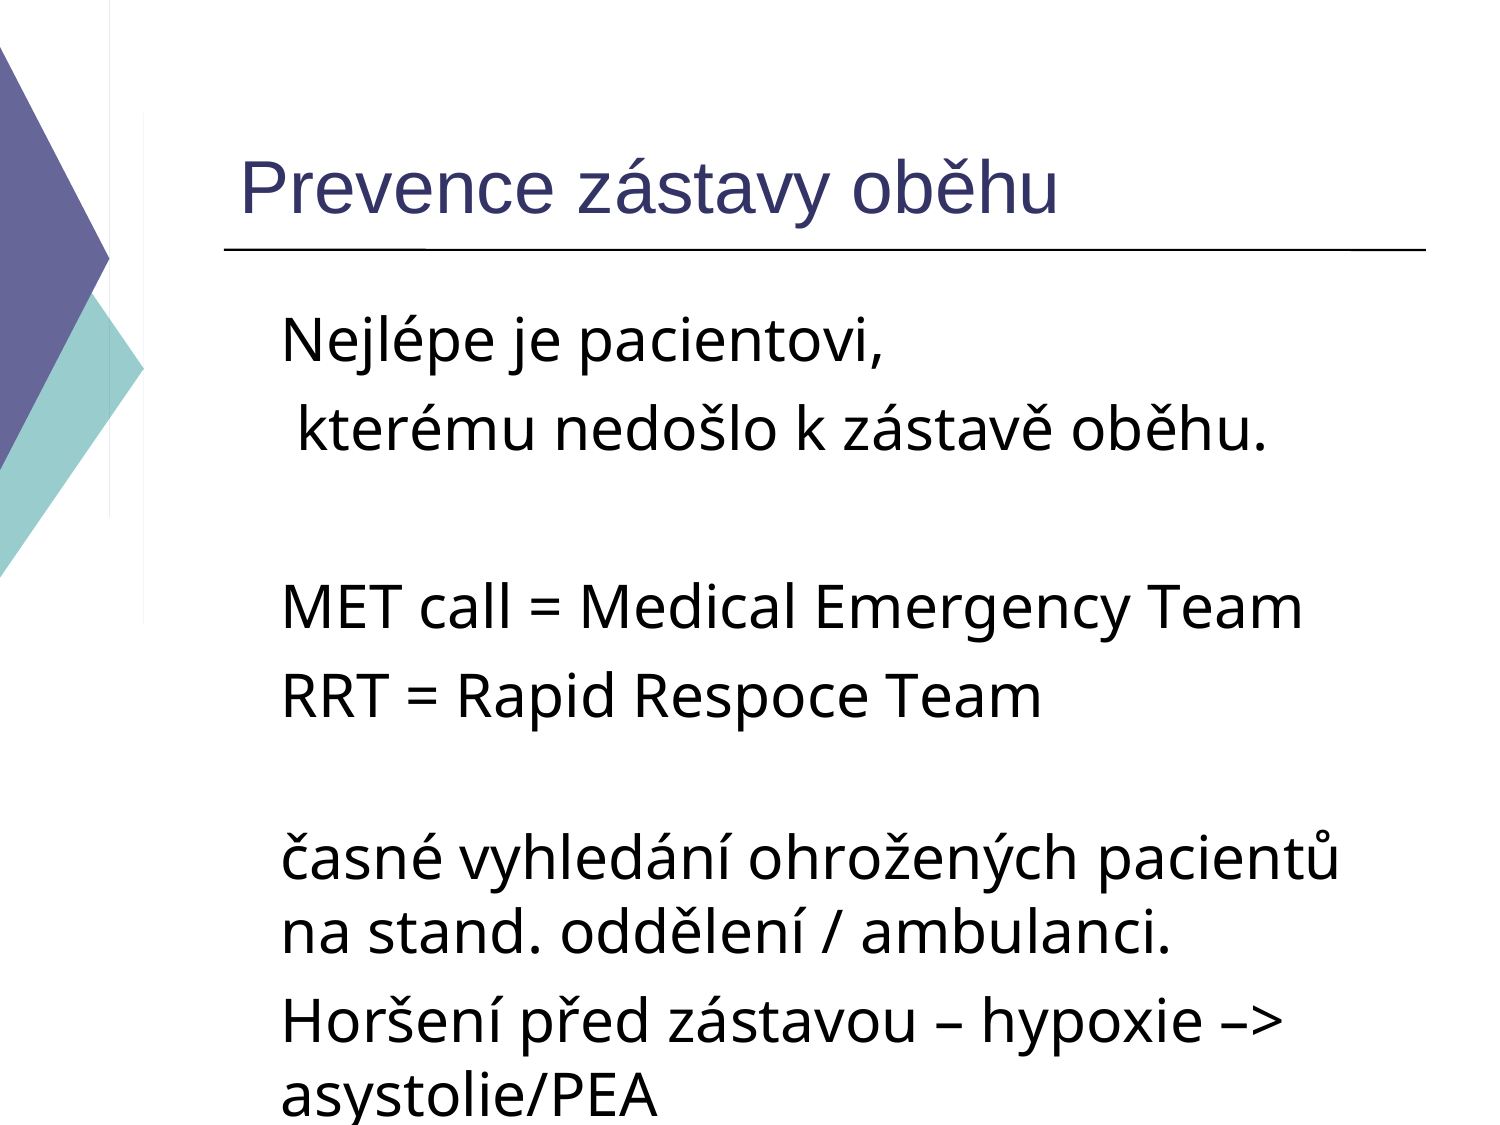

# Prevence zástavy oběhu
Nejlépe je pacientovi,
 kterému nedošlo k zástavě oběhu.
MET call = Medical Emergency Team
RRT = Rapid Respoce Team
časné vyhledání ohrožených pacientů na stand. oddělení / ambulanci.
Horšení před zástavou – hypoxie –> asystolie/PEA